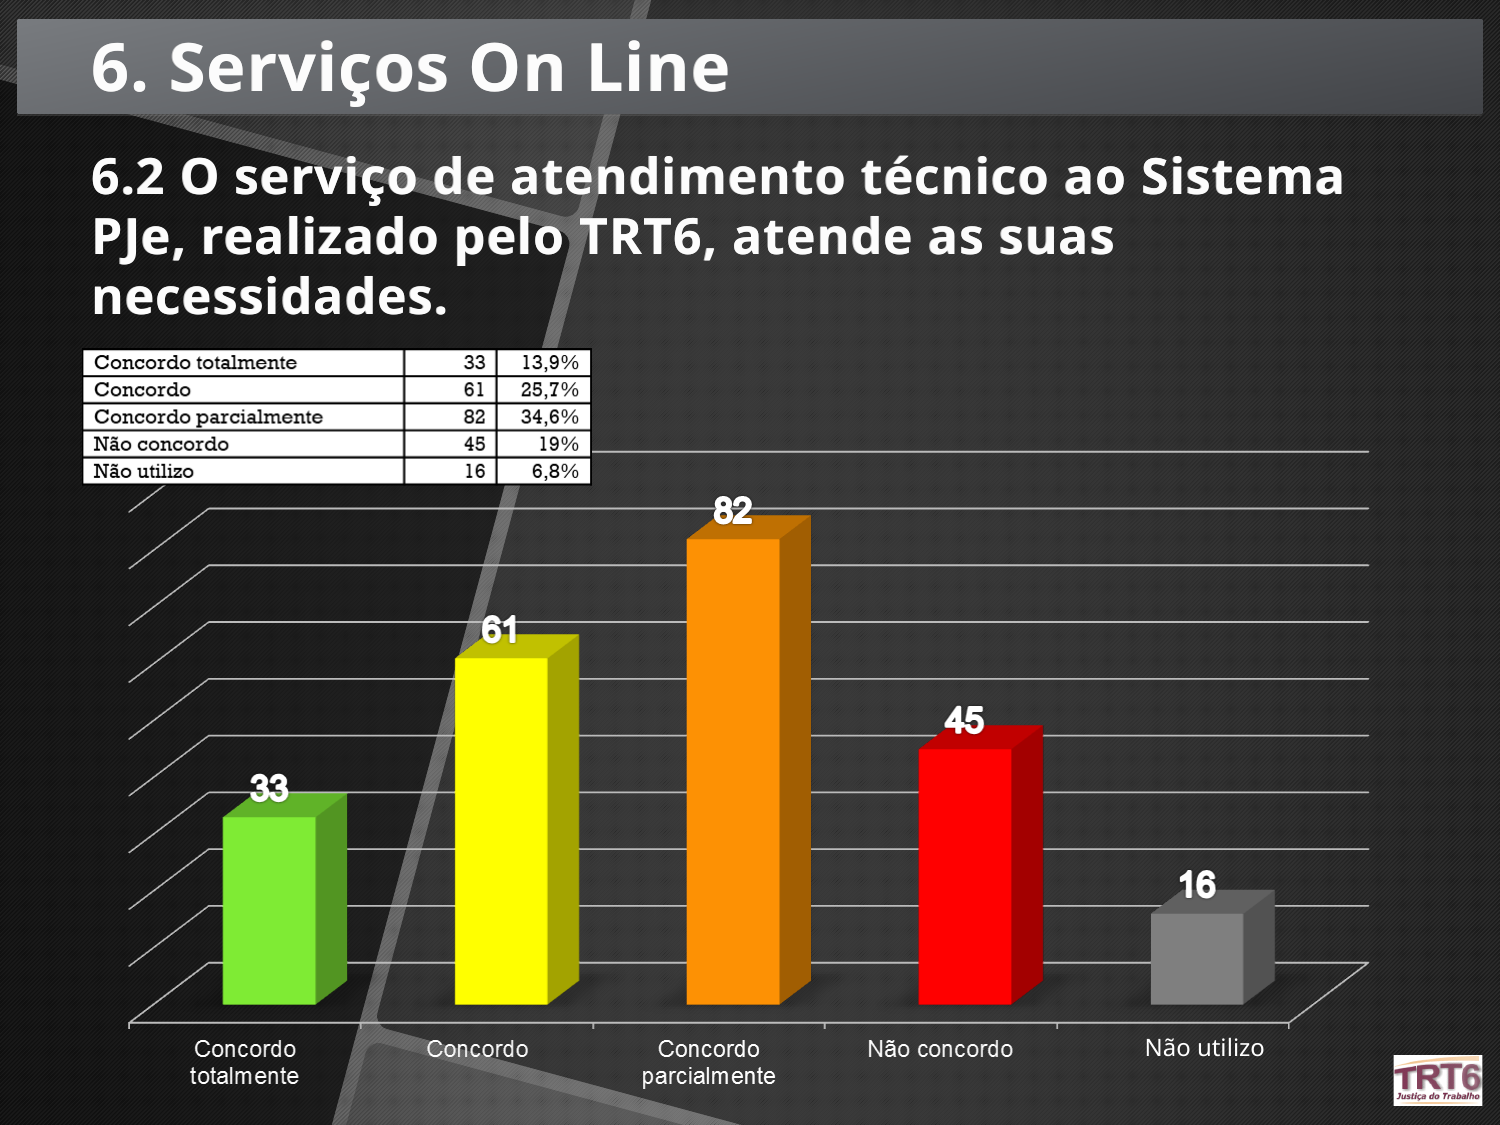

6. Serviços On Line
6.2 O serviço de atendimento técnico ao Sistema PJe, realizado pelo TRT6, atende as suas necessidades.
Não utilizo